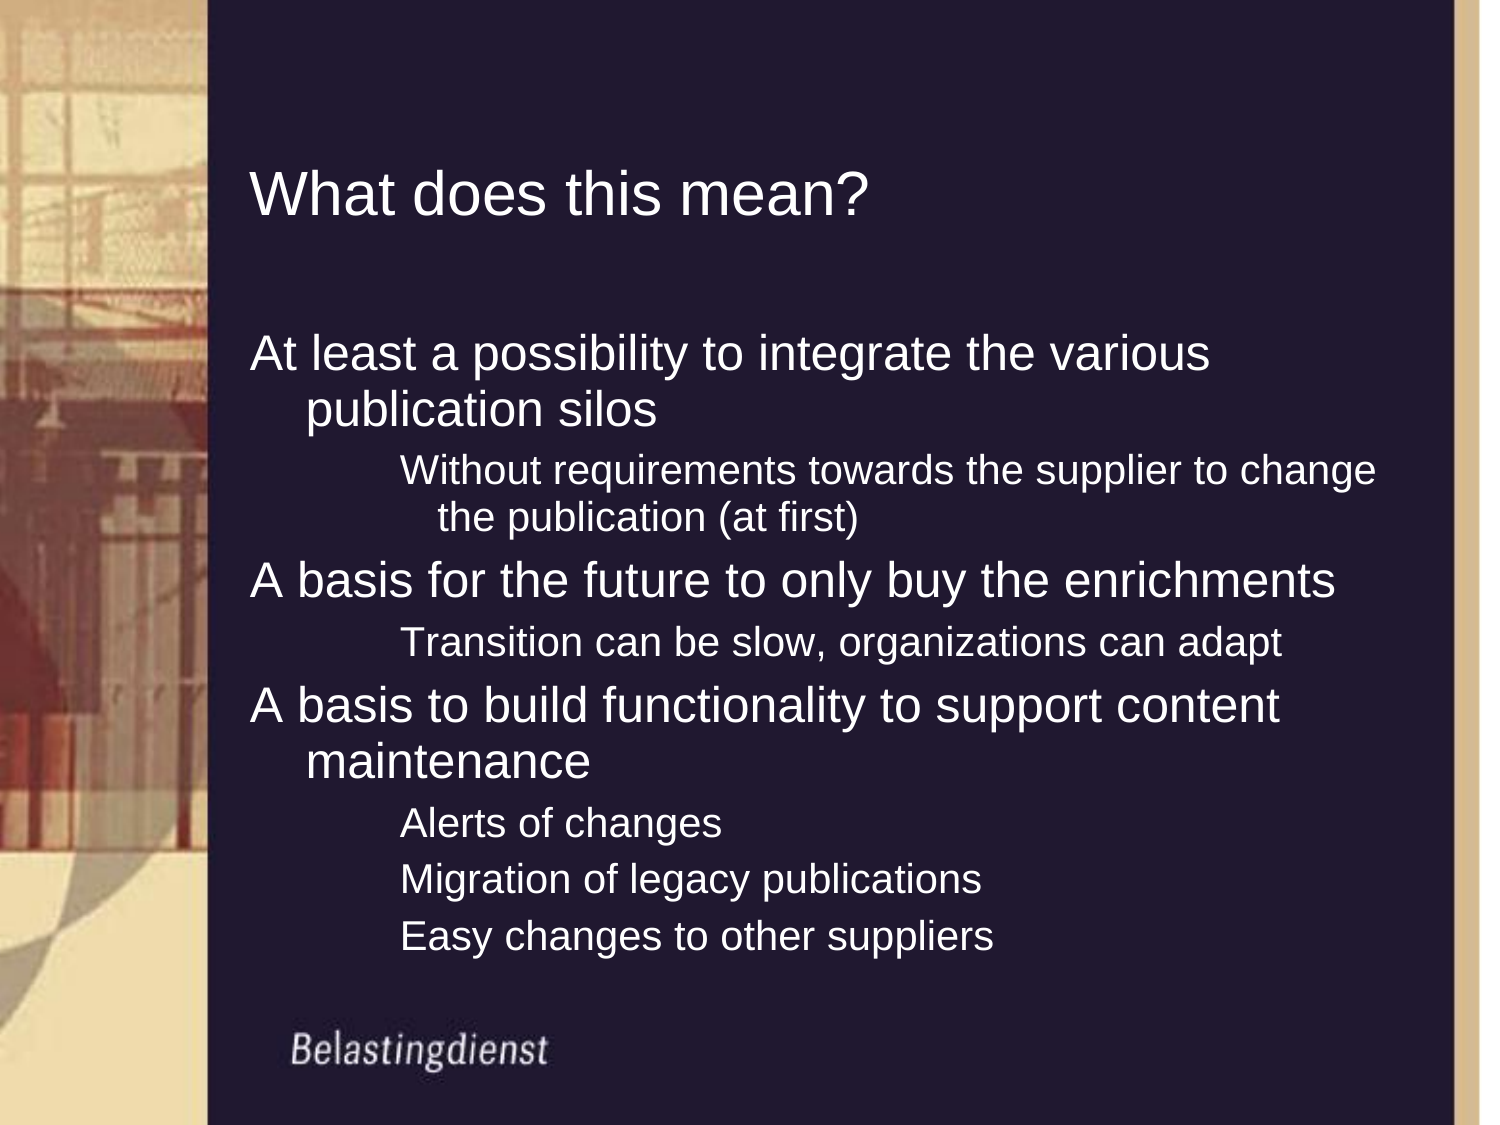

# What does this mean?
At least a possibility to integrate the various publication silos
Without requirements towards the supplier to change the publication (at first)
A basis for the future to only buy the enrichments
Transition can be slow, organizations can adapt
A basis to build functionality to support content maintenance
Alerts of changes
Migration of legacy publications
Easy changes to other suppliers